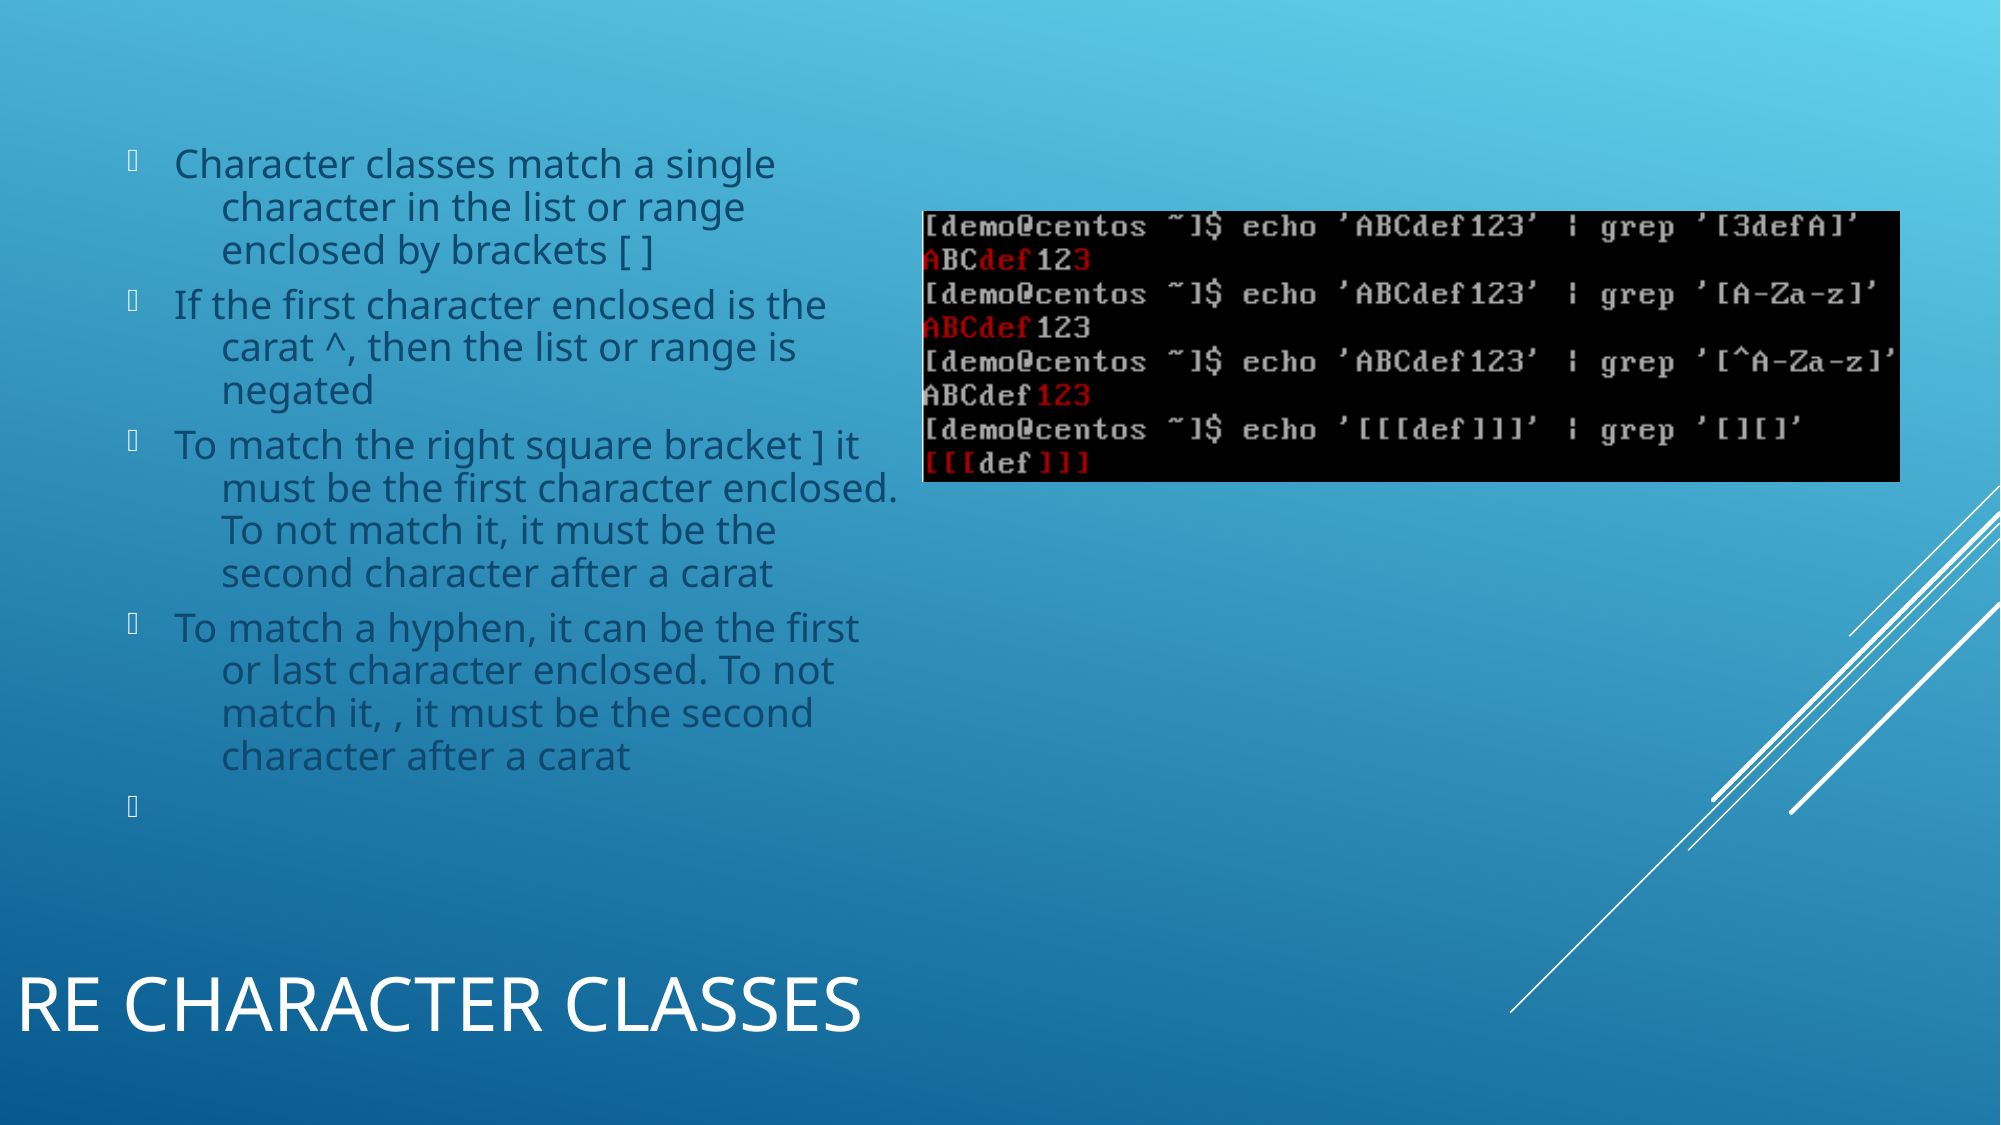

Character classes match a single character in the list or range enclosed by brackets [ ]
If the first character enclosed is the carat ^, then the list or range is negated
To match the right square bracket ] it must be the first character enclosed. To not match it, it must be the second character after a carat
To match a hyphen, it can be the first or last character enclosed. To not match it, , it must be the second character after a carat
# re character classes